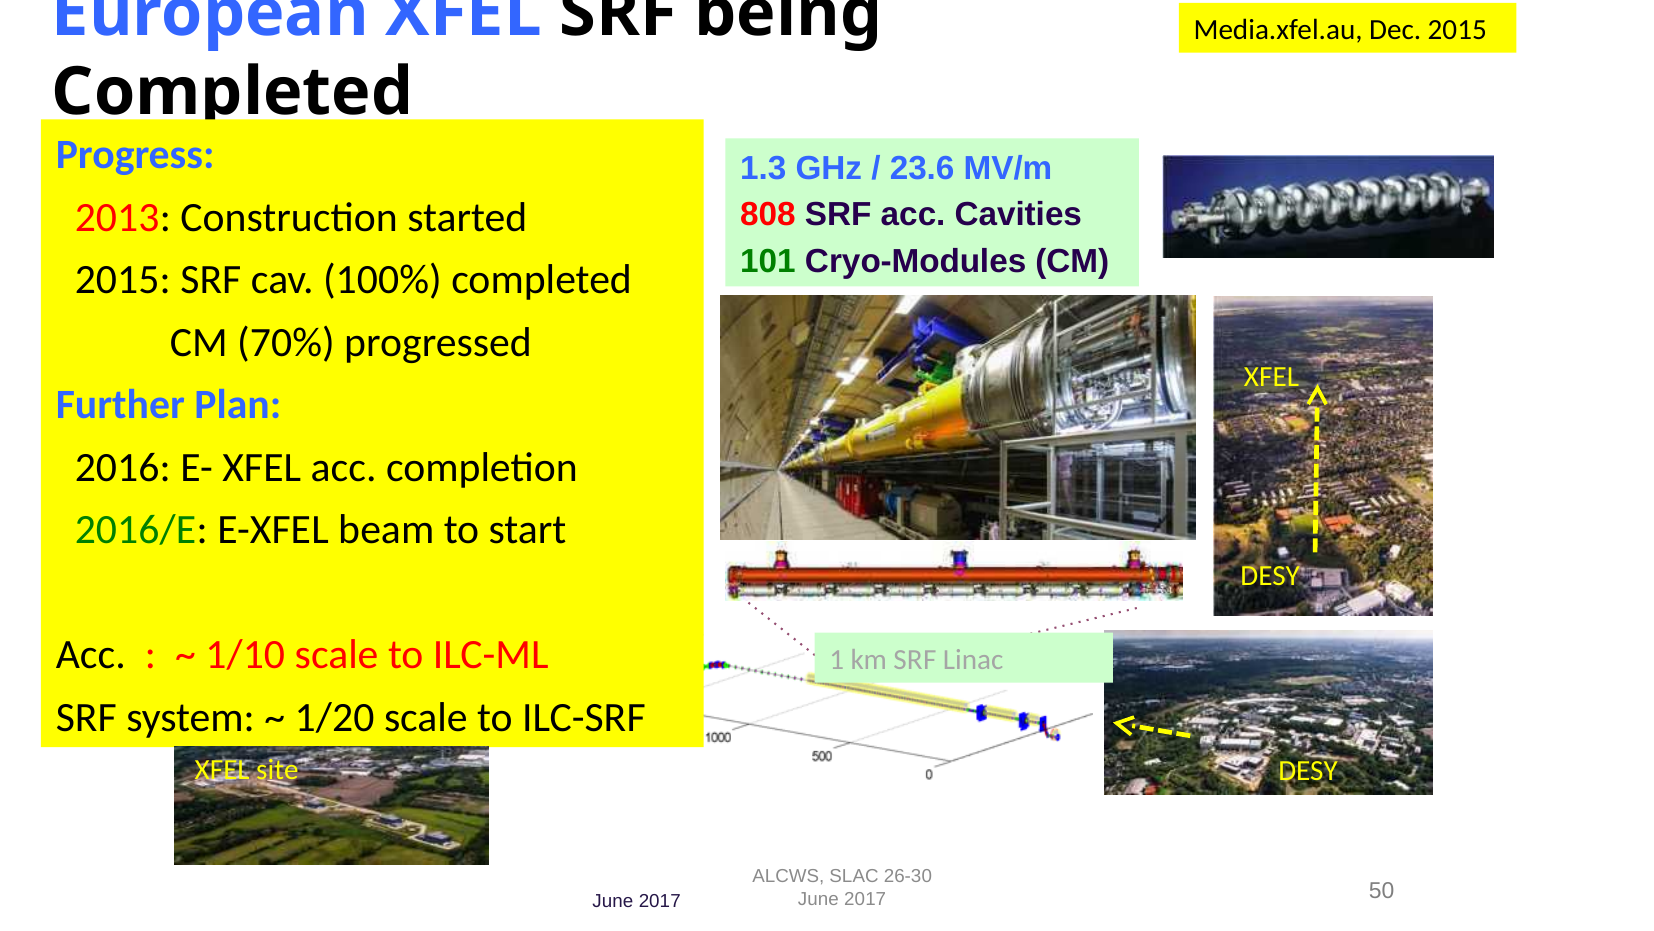

Media.xfel.au, Dec. 2015
# European XFEL SRF being Completed
50
Progress:
 2013: Construction started
 2015: SRF cav. (100%) completed
 CM (70%) progressed
Further Plan:
 2016: E- XFEL acc. completion
 2016/E: E-XFEL beam to start
Acc. : ~ 1/10 scale to ILC-ML
SRF system: ~ 1/20 scale to ILC-SRF
1.3 GHz / 23.6 MV/m
808 SRF acc. Cavities
101 Cryo-Modules (CM)
XFEL
DESY
1 km SRF Linac
XFEL site
DESY
ALCWS, SLAC 26-30 June 2017
et si l'ILC est décidé | Congrès LLR | Guidel, Morbihan